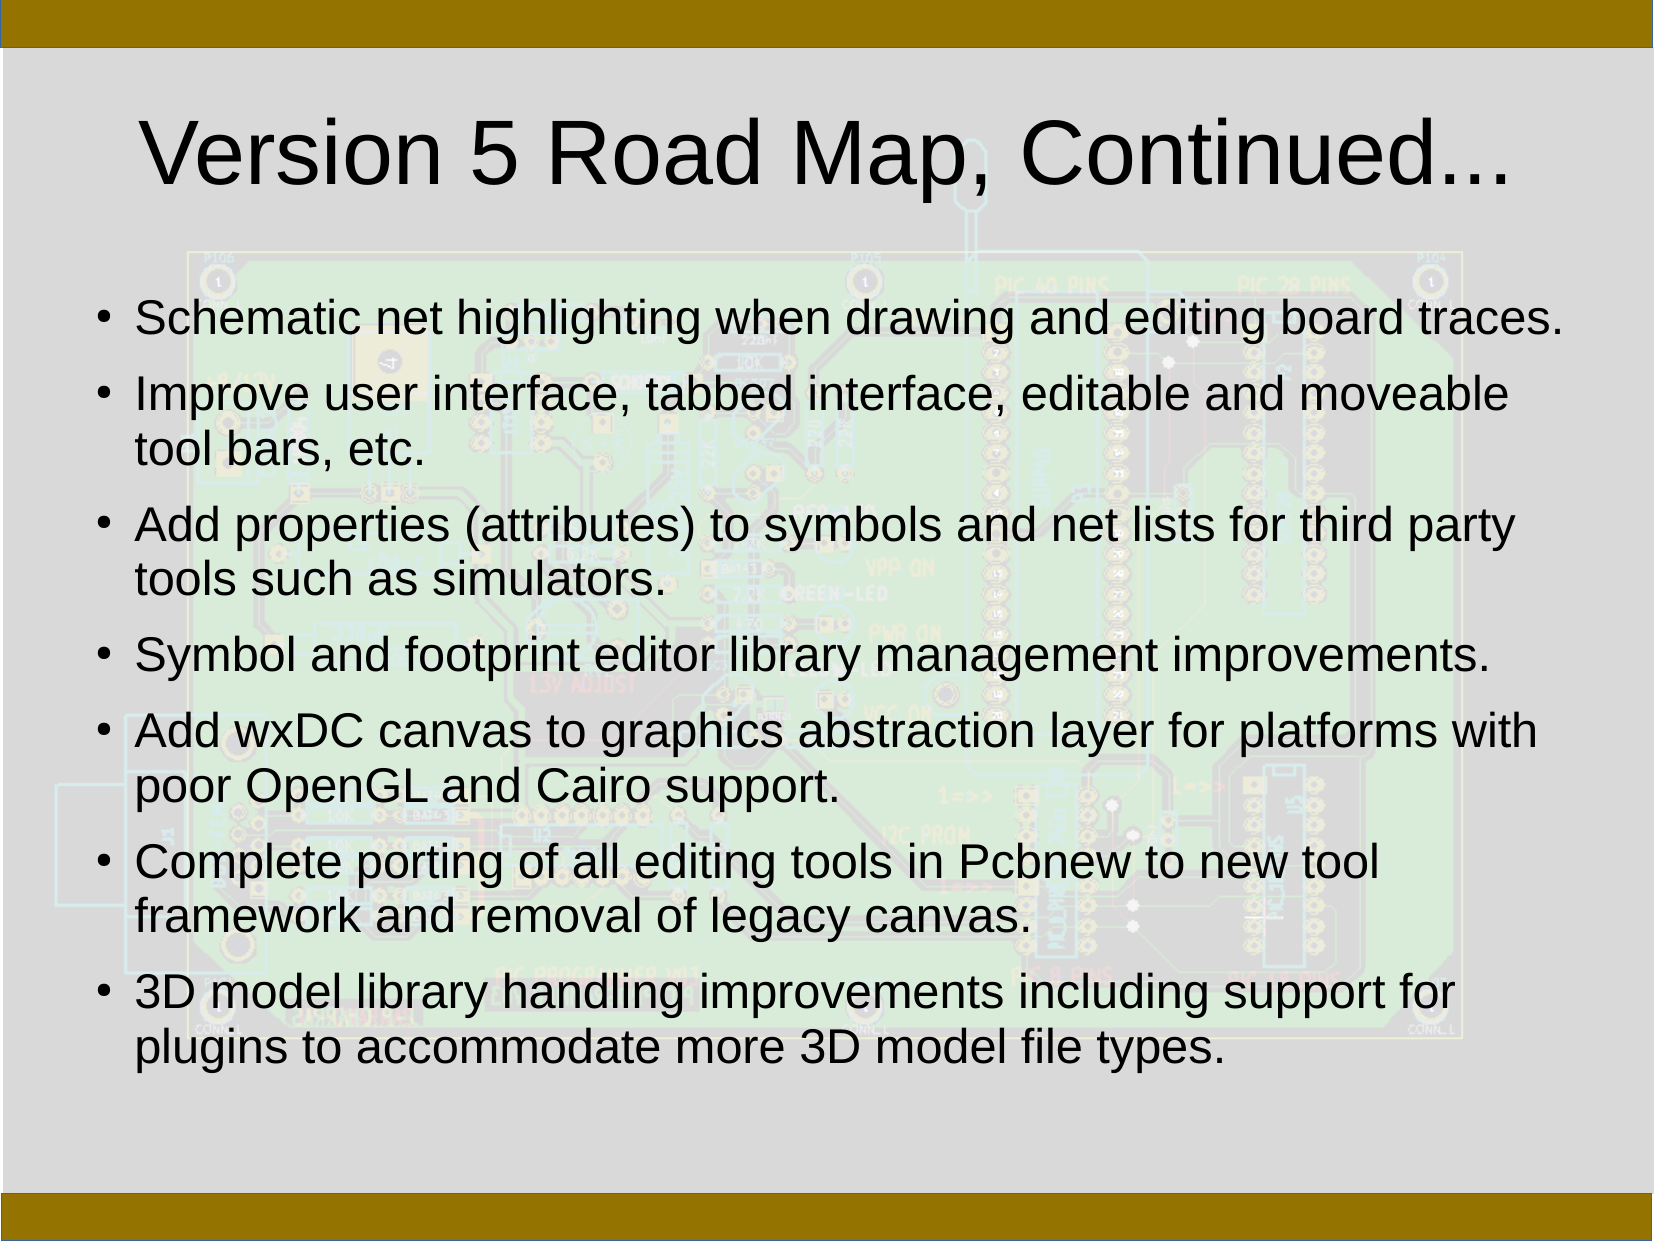

# Version 5 Road Map, Continued...
Schematic net highlighting when drawing and editing board traces.
Improve user interface, tabbed interface, editable and moveable tool bars, etc.
Add properties (attributes) to symbols and net lists for third party tools such as simulators.
Symbol and footprint editor library management improvements.
Add wxDC canvas to graphics abstraction layer for platforms with poor OpenGL and Cairo support.
Complete porting of all editing tools in Pcbnew to new tool framework and removal of legacy canvas.
3D model library handling improvements including support for plugins to accommodate more 3D model file types.